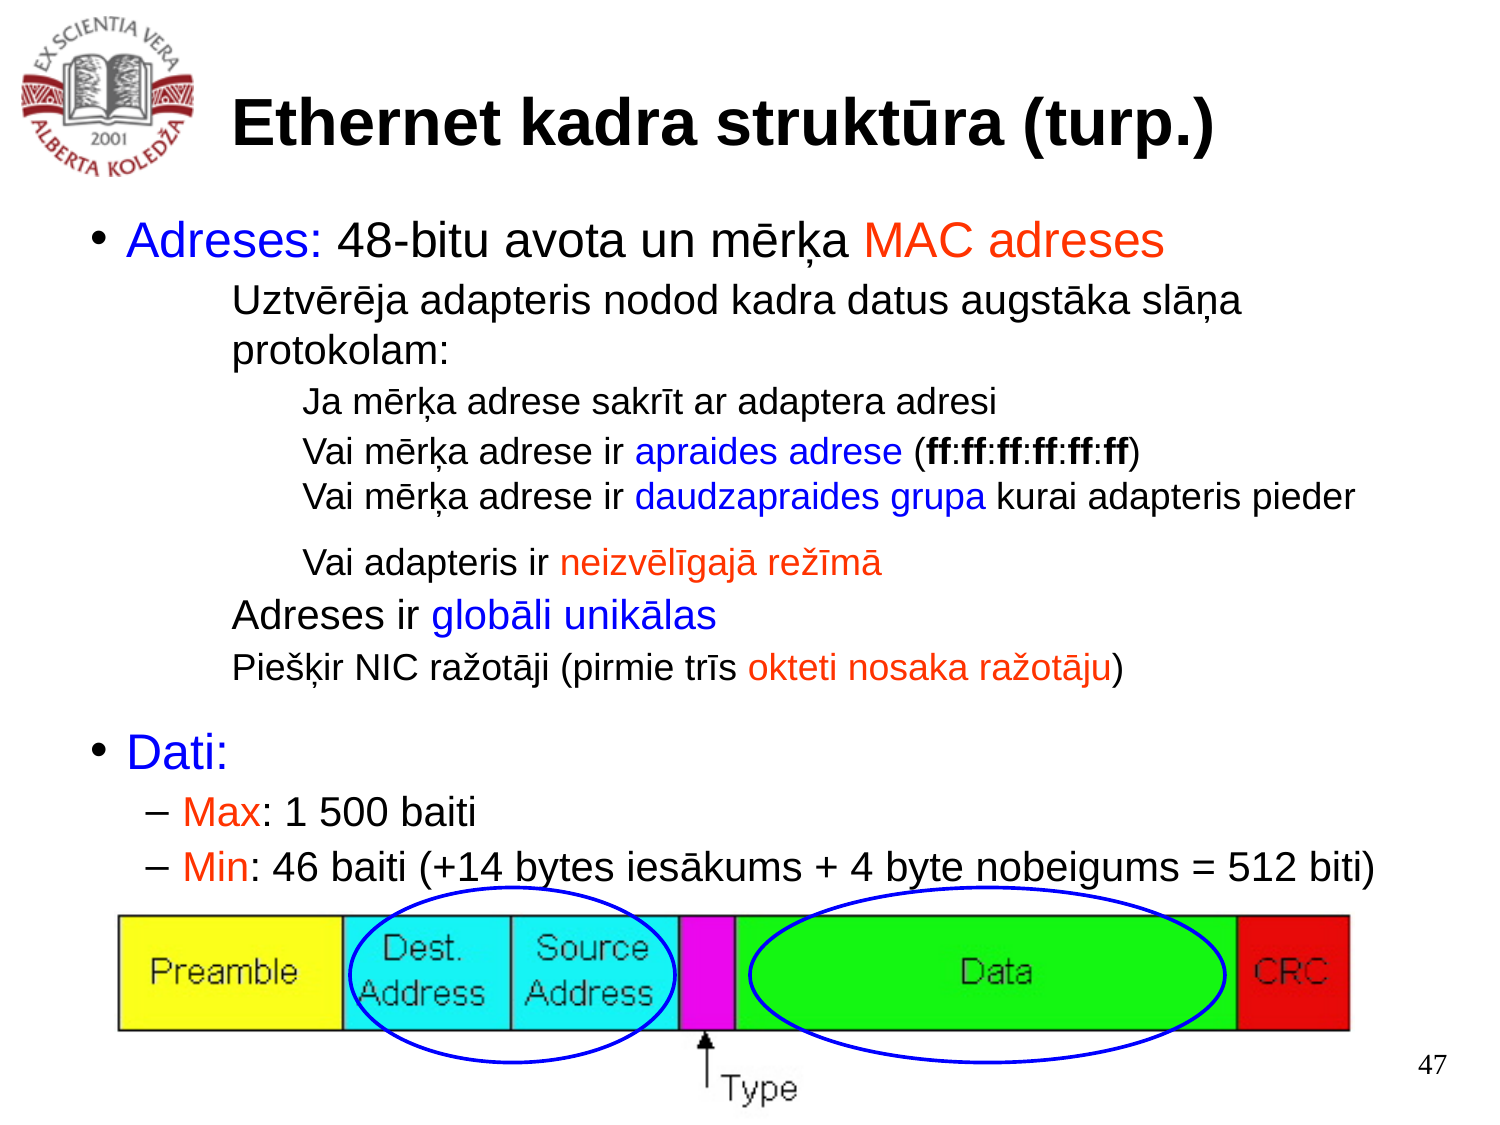

# Ethernet kadra struktūra (turp.)
Adreses: 48-bitu avota un mērķa MAC adreses
Uztvērēja adapteris nodod kadra datus augstāka slāņa protokolam:
Ja mērķa adrese sakrīt ar adaptera adresi
Vai mērķa adrese ir apraides adrese (ff:ff:ff:ff:ff:ff)
Vai mērķa adrese ir daudzapraides grupa kurai adapteris pieder
Vai adapteris ir neizvēlīgajā režīmā
Adreses ir globāli unikālas
Piešķir NIC ražotāji (pirmie trīs okteti nosaka ražotāju)
Dati:
Max: 1 500 baiti
Min: 46 baiti (+14 bytes iesākums + 4 byte nobeigums = 512 biti)